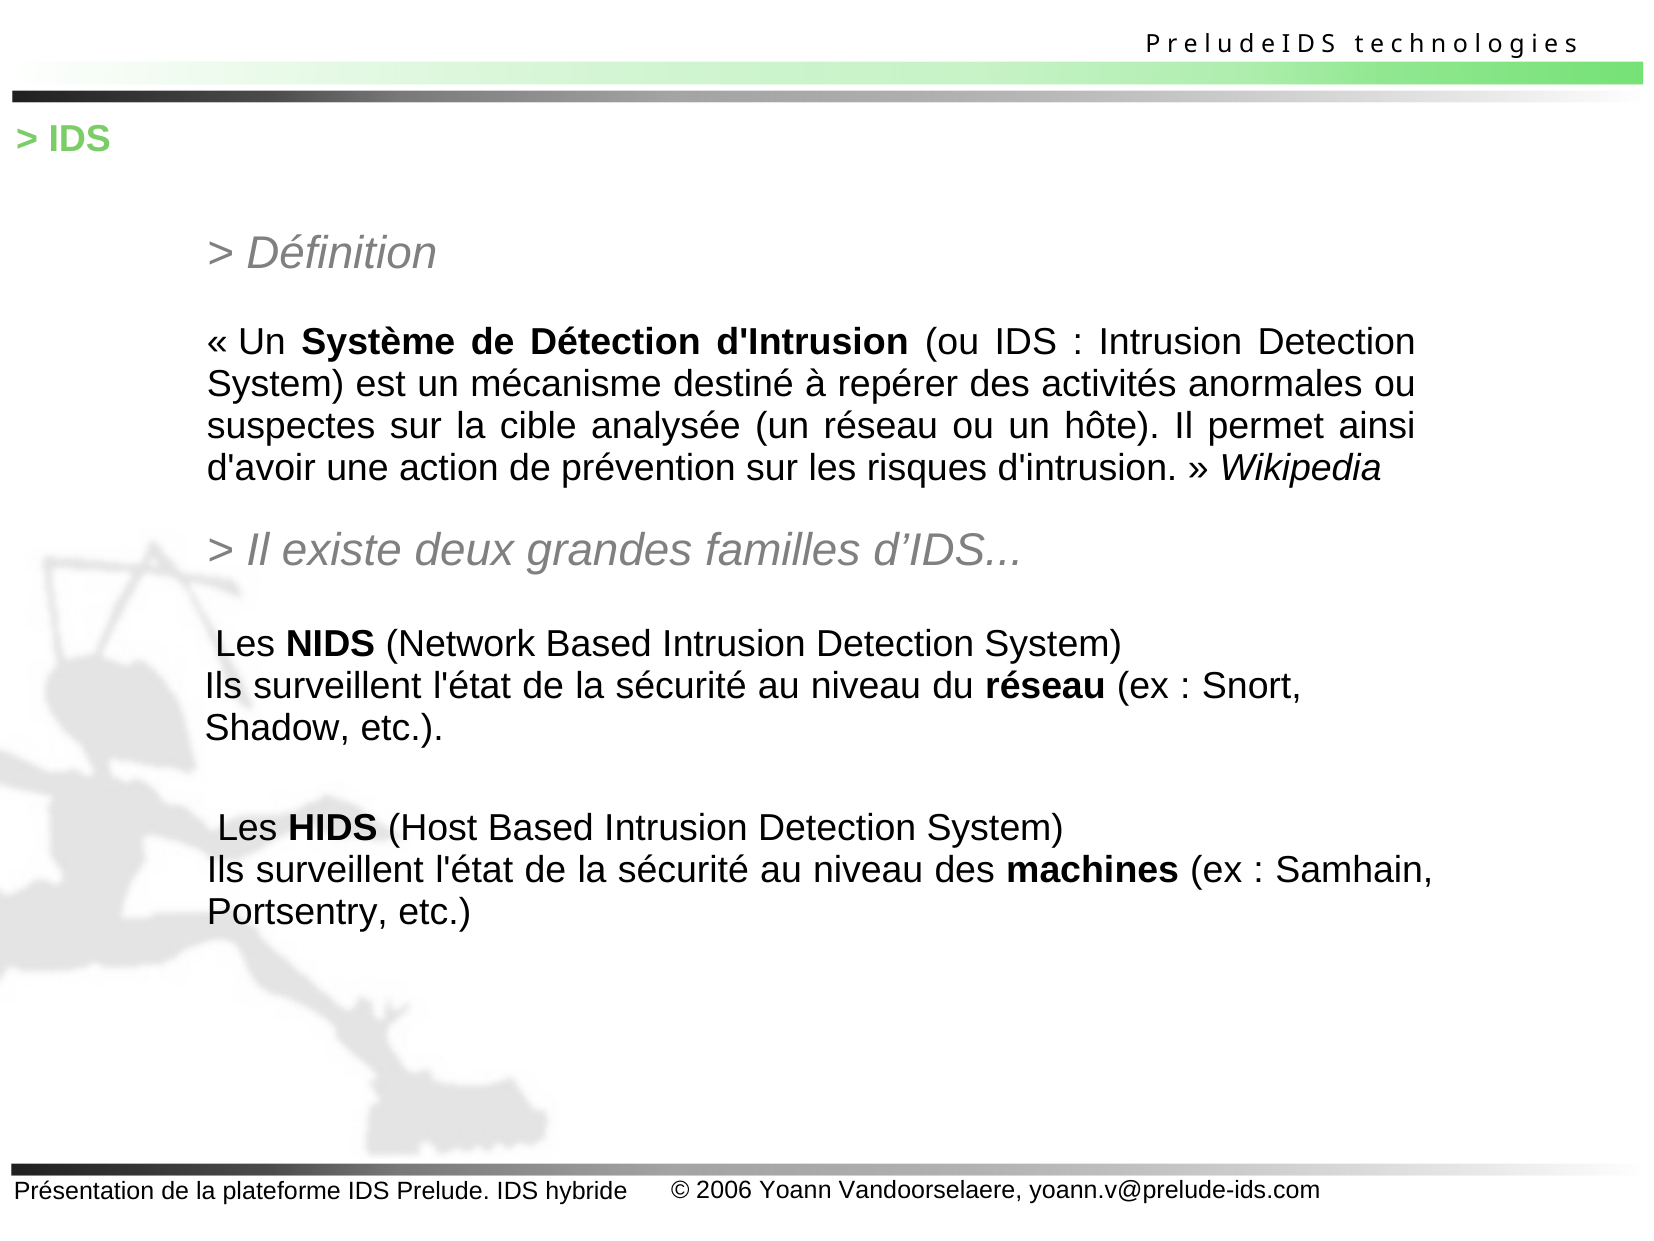

P r e l u d e I D S t e c h n o l o g i e s
> IDS
> Définition
« Un Système de Détection d'Intrusion (ou IDS : Intrusion Detection System) est un mécanisme destiné à repérer des activités anormales ou suspectes sur la cible analysée (un réseau ou un hôte). Il permet ainsi d'avoir une action de prévention sur les risques d'intrusion. » Wikipedia
> Il existe deux grandes familles d’IDS...
 Les NIDS (Network Based Intrusion Detection System)
Ils surveillent l'état de la sécurité au niveau du réseau (ex : Snort, Shadow, etc.).
 Les HIDS (Host Based Intrusion Detection System)
Ils surveillent l'état de la sécurité au niveau des machines (ex : Samhain, Portsentry, etc.)
© 2006 Yoann Vandoorselaere, yoann.v@prelude-ids.com
Présentation de la plateforme IDS Prelude. IDS hybride